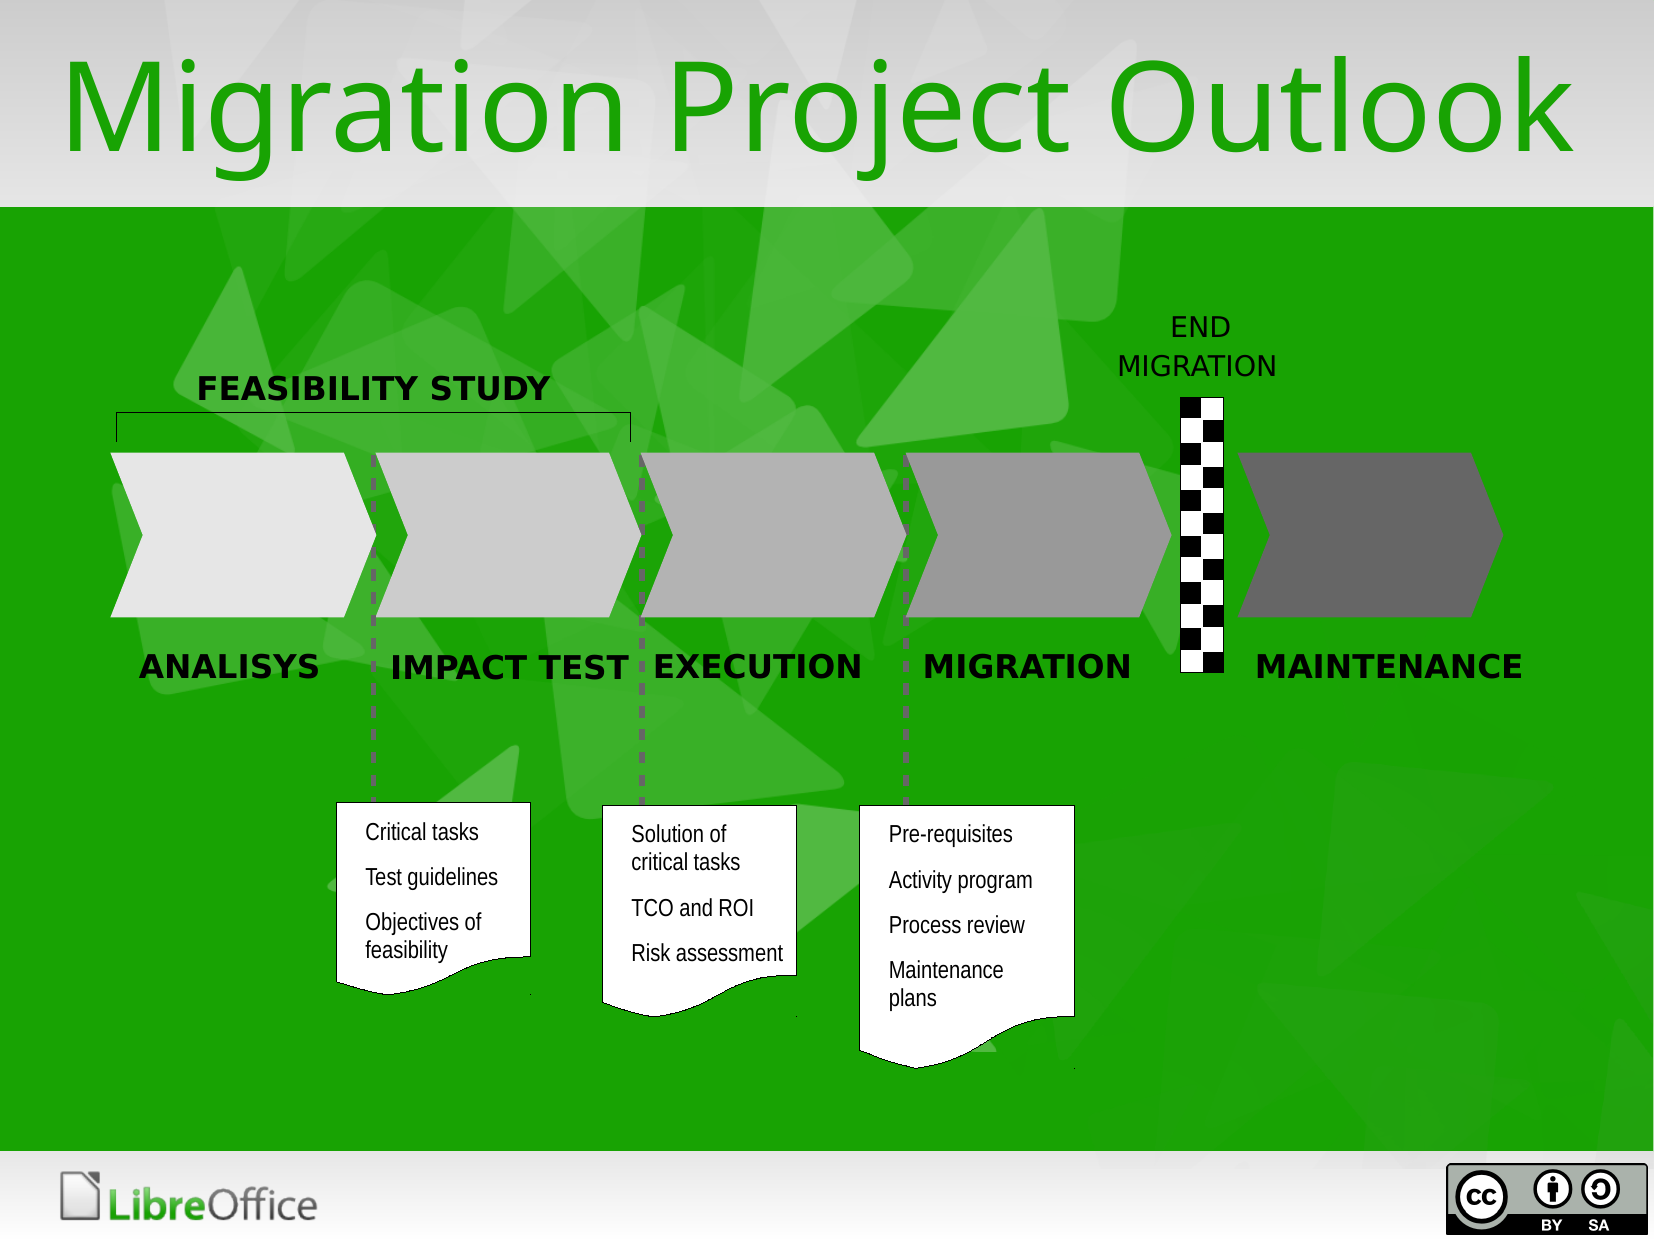

# Migration Project Outlook
END
MIGRATION
FEASIBILITY STUDY
ANALISYS
EXECUTION
MIGRATION
MAINTENANCE
IMPACT TEST
Critical tasks
Pre-requisites
Solution of
critical tasks
Test guidelines
Activity program
TCO and ROI
Objectives of
Process review
feasibility
Risk assessment
Maintenance
plans